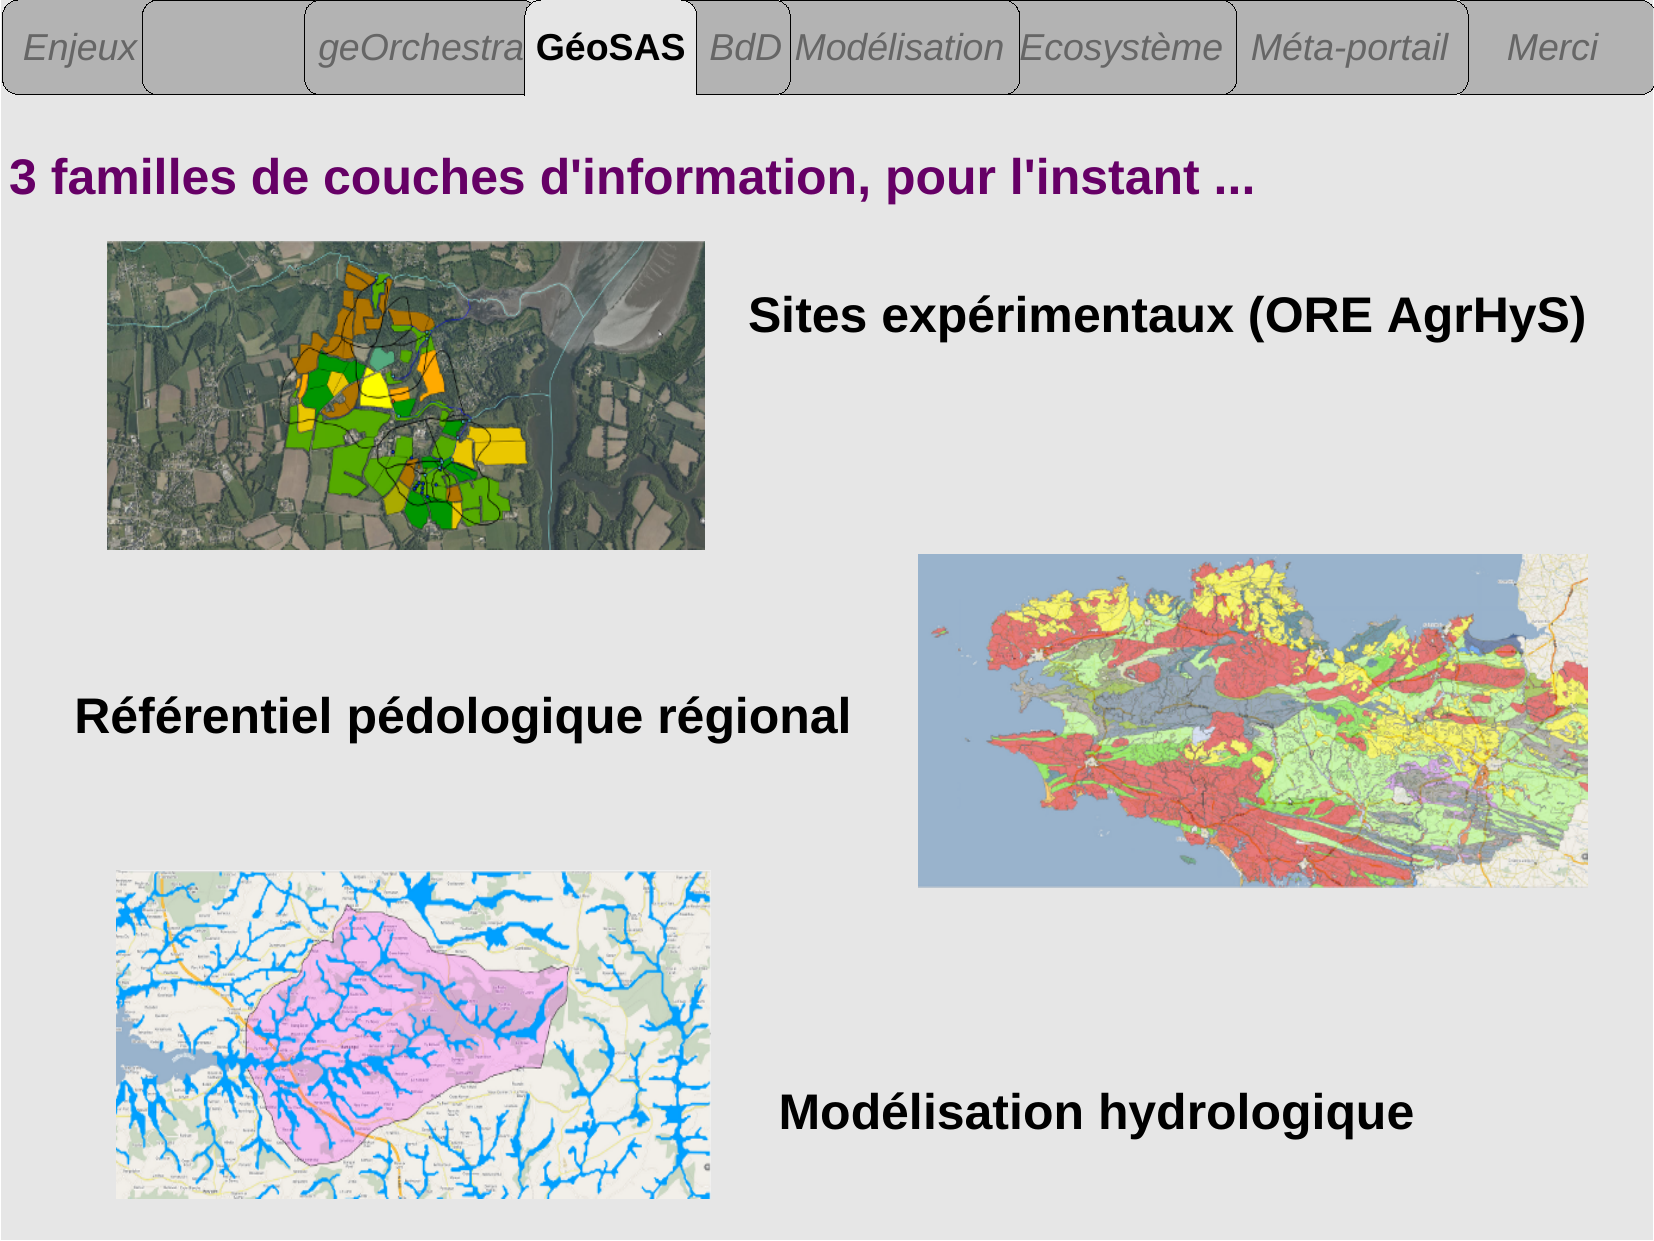

Enjeux
geOrchestra
GéoSAS
 BdD
 Modélisation
 Ecosystème
 Méta-portail
Merci
# 3 familles de couches d'information, pour l'instant ...
Sites expérimentaux (ORE AgrHyS)
Référentiel pédologique régional
Modélisation hydrologique